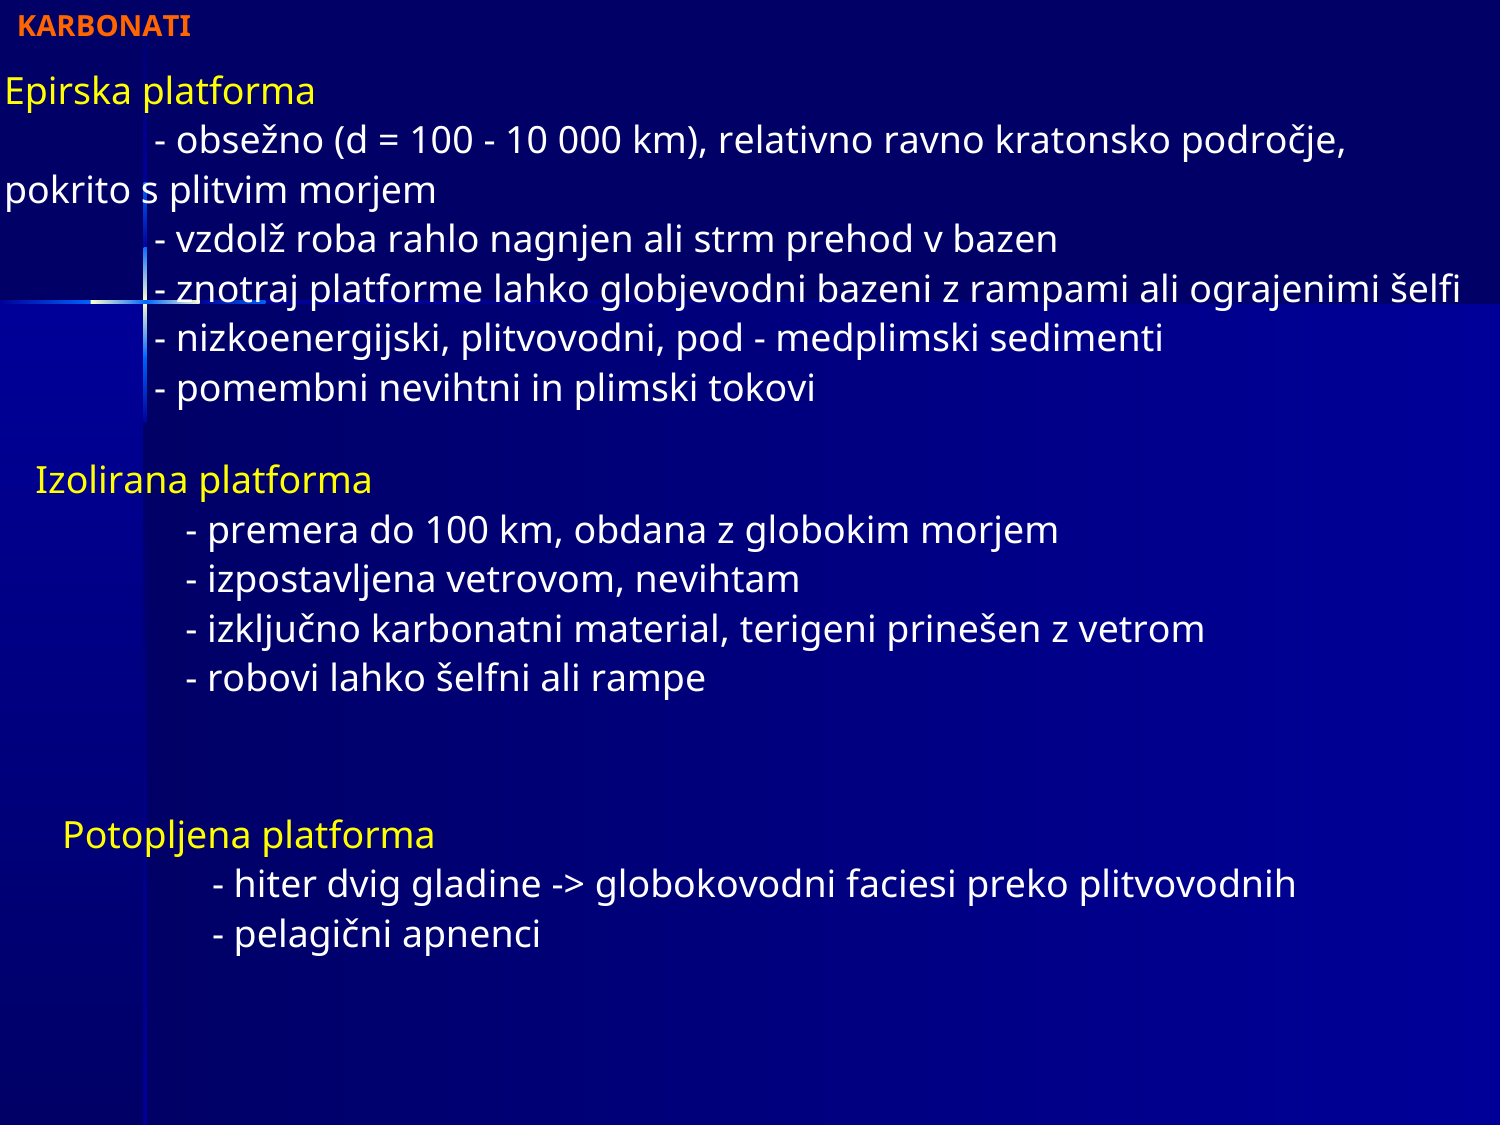

KARBONATI
Epirska platforma
	- obsežno (d = 100 - 10 000 km), relativno ravno kratonsko področje,
pokrito s plitvim morjem
	- vzdolž roba rahlo nagnjen ali strm prehod v bazen
	- znotraj platforme lahko globjevodni bazeni z rampami ali ograjenimi šelfi
	- nizkoenergijski, plitvovodni, pod - medplimski sedimenti
	- pomembni nevihtni in plimski tokovi
Izolirana platforma
	- premera do 100 km, obdana z globokim morjem
	- izpostavljena vetrovom, nevihtam
	- izključno karbonatni material, terigeni prinešen z vetrom
	- robovi lahko šelfni ali rampe
Potopljena platforma
	- hiter dvig gladine -> globokovodni faciesi preko plitvovodnih
	- pelagični apnenci